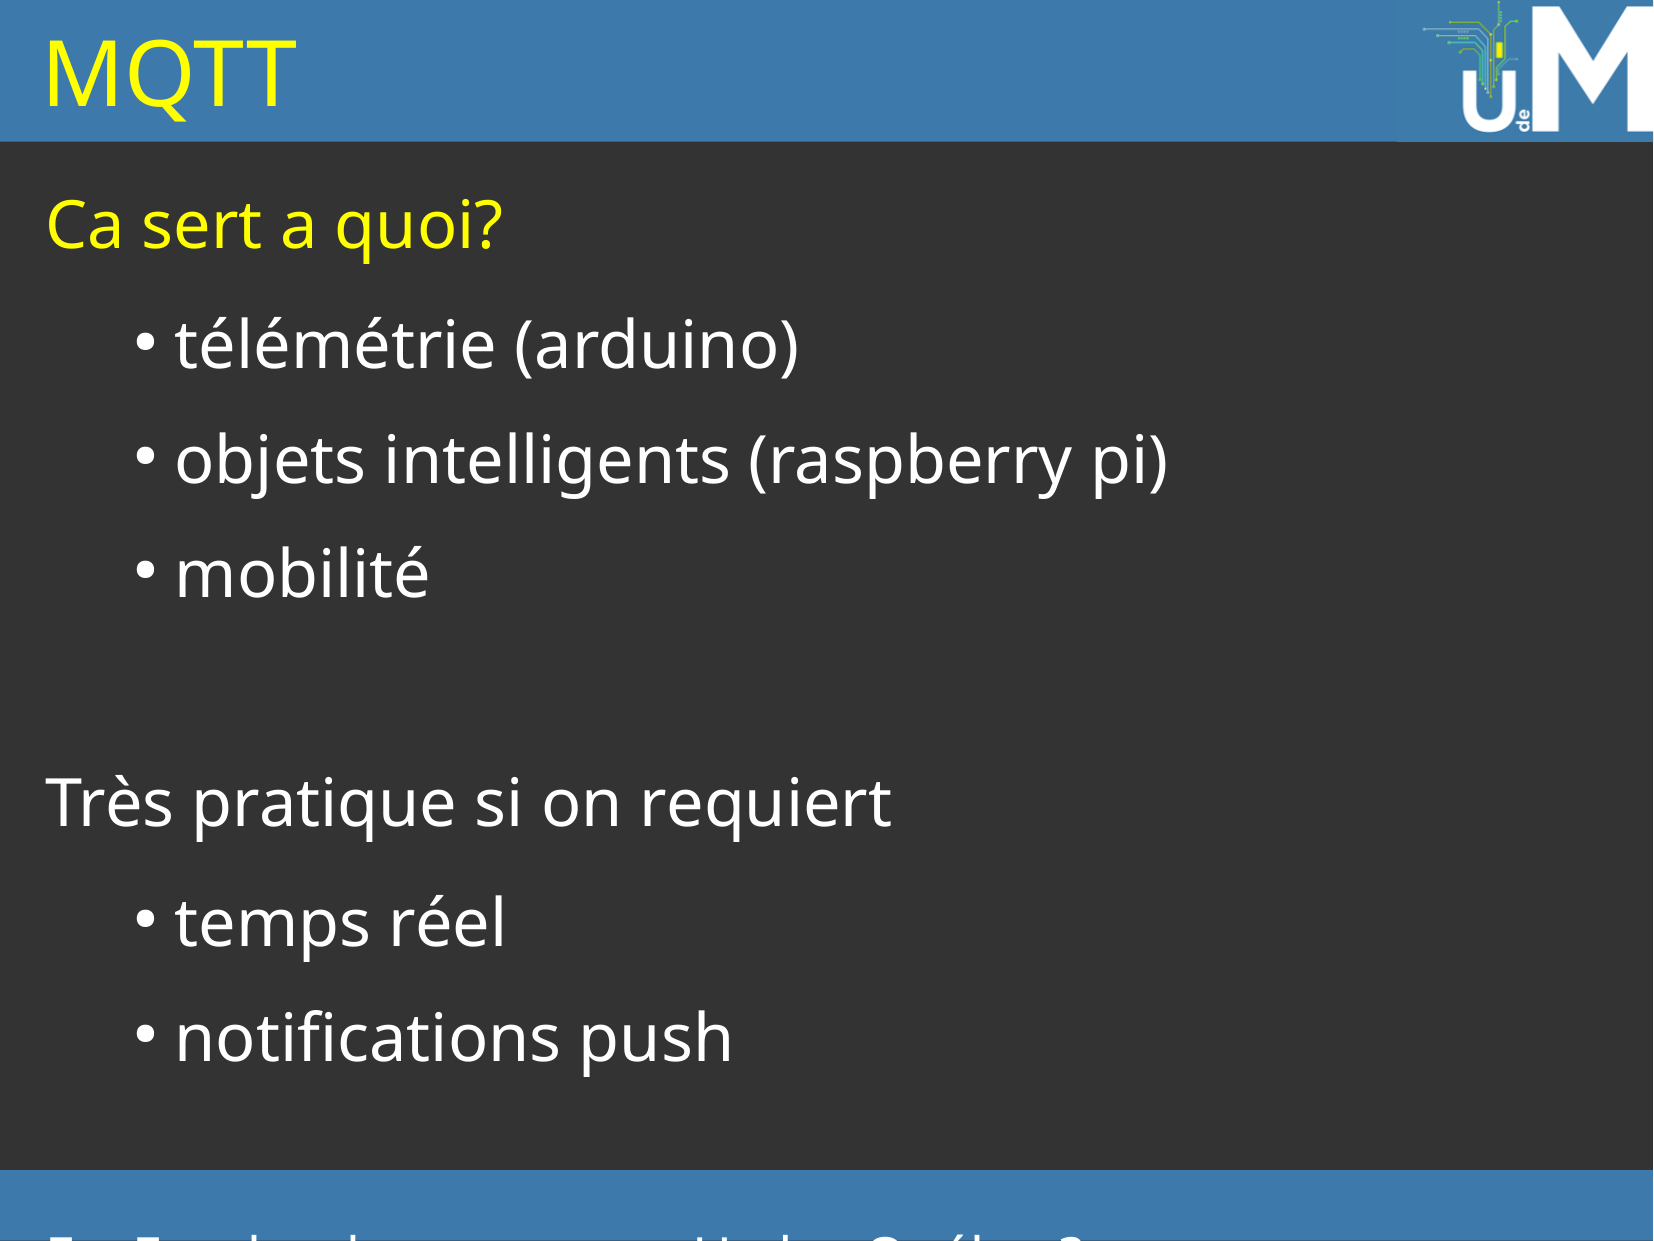

# MQTT
Ca sert a quoi?
 télémétrie (arduino)
 objets intelligents (raspberry pi)
 mobilité
Très pratique si on requiert
 temps réel
 notifications push
Ex: Facebook messenger, Hydro-Québec?